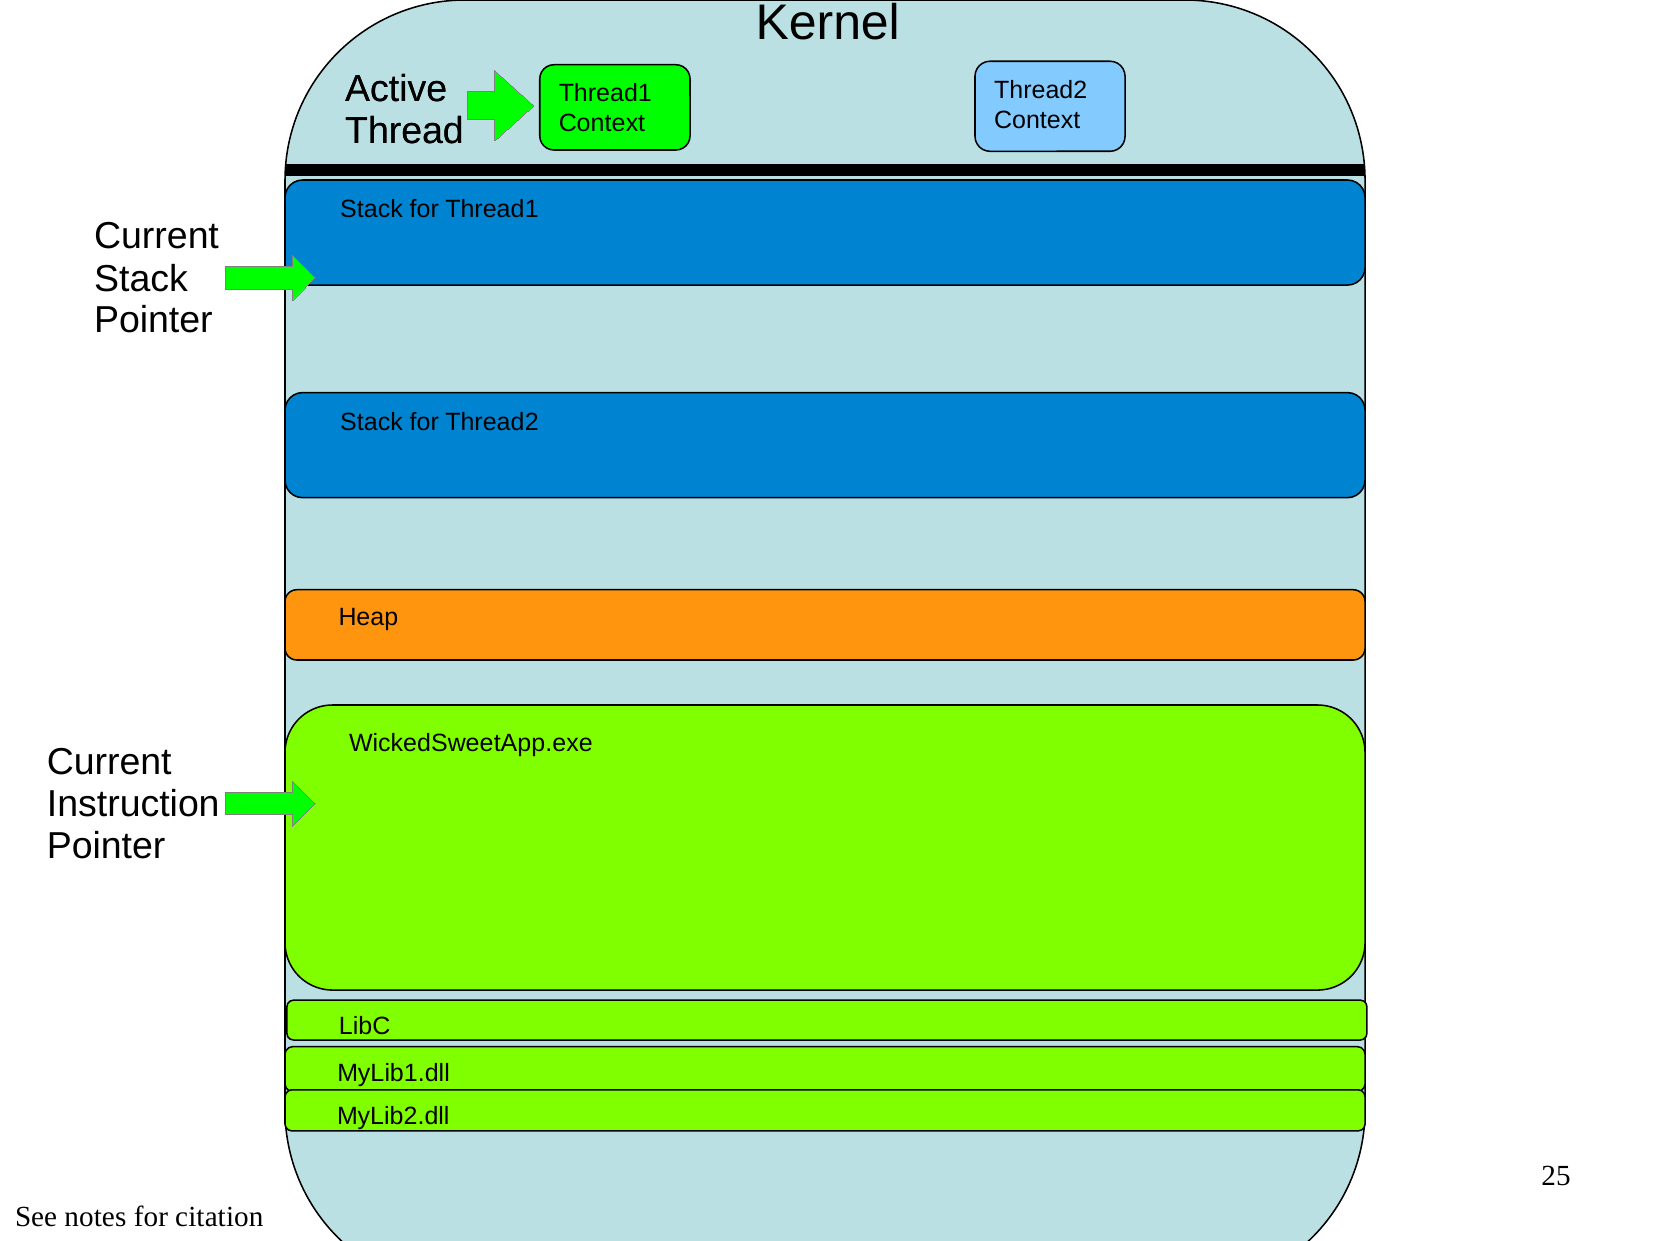

Kernel
Active
Thread
Active
Thread
Thread2
Context
Thread1
Context
Stack for Thread1
Current
Stack
Pointer
Stack for Thread2
Heap
WickedSweetApp.exe
Current
Instruction
Pointer
LibC
MyLib1.dll
MyLib2.dll
25
See notes for citation